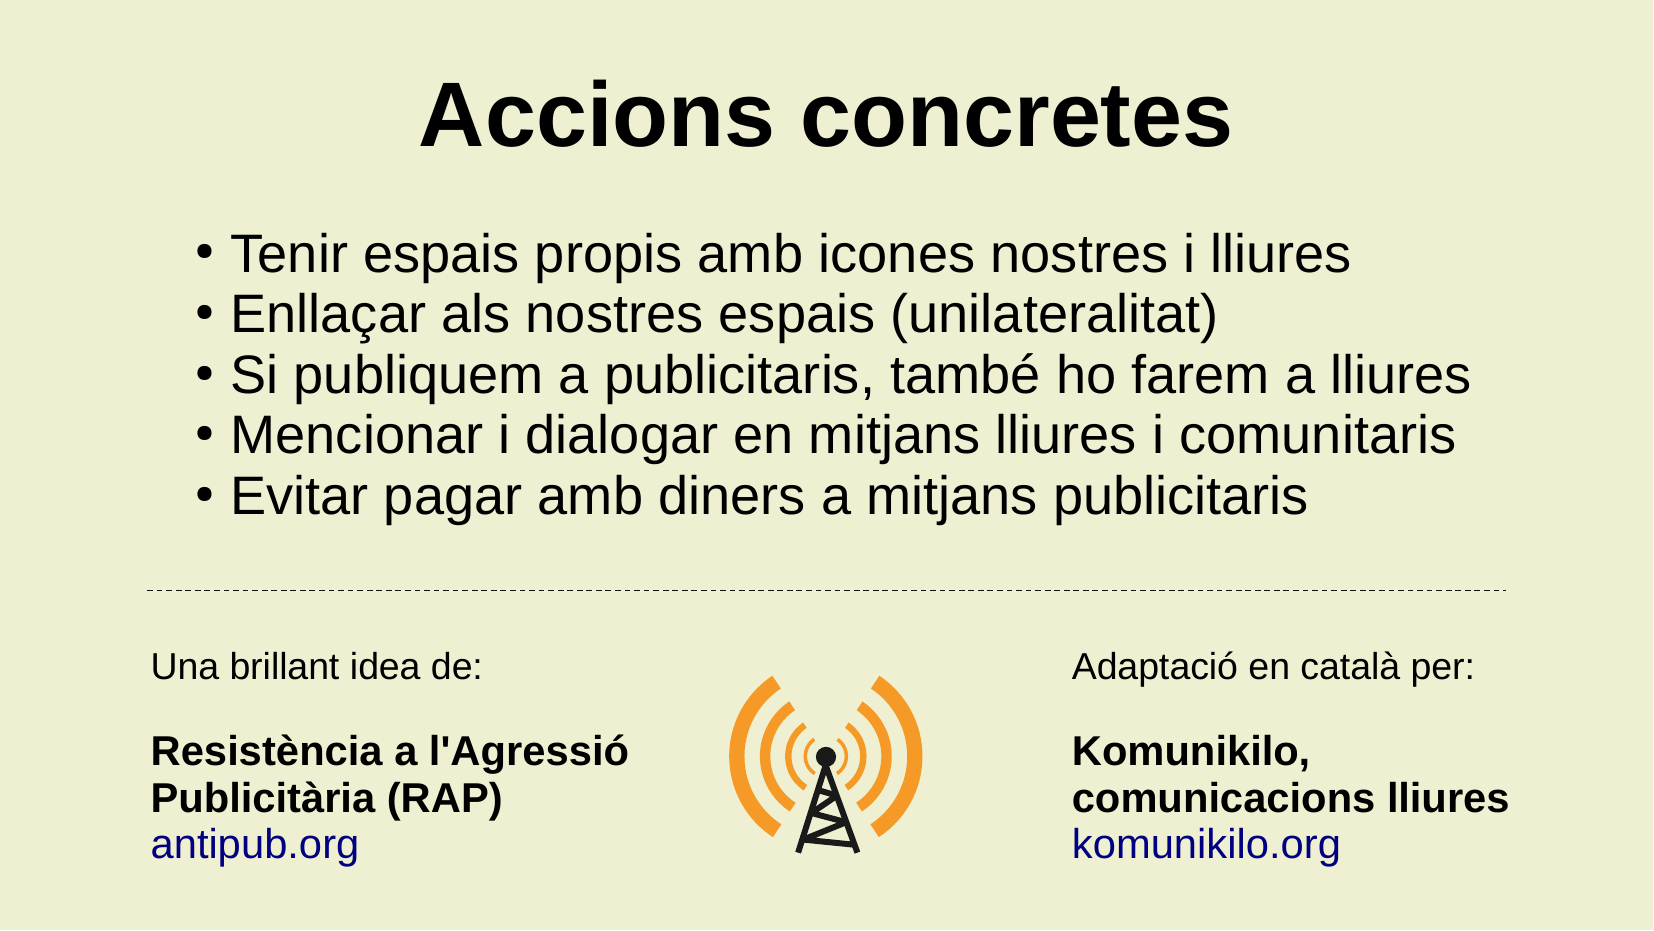

# Accions concretes
Tenir espais propis amb icones nostres i lliures
Enllaçar als nostres espais (unilateralitat)
Si publiquem a publicitaris, també ho farem a lliures
Mencionar i dialogar en mitjans lliures i comunitaris
Evitar pagar amb diners a mitjans publicitaris
Una brillant idea de:
Adaptació en català per:
Resistència a l'Agressió Publicitària (RAP)
antipub.org
Komunikilo, comunicacions lliures
komunikilo.org